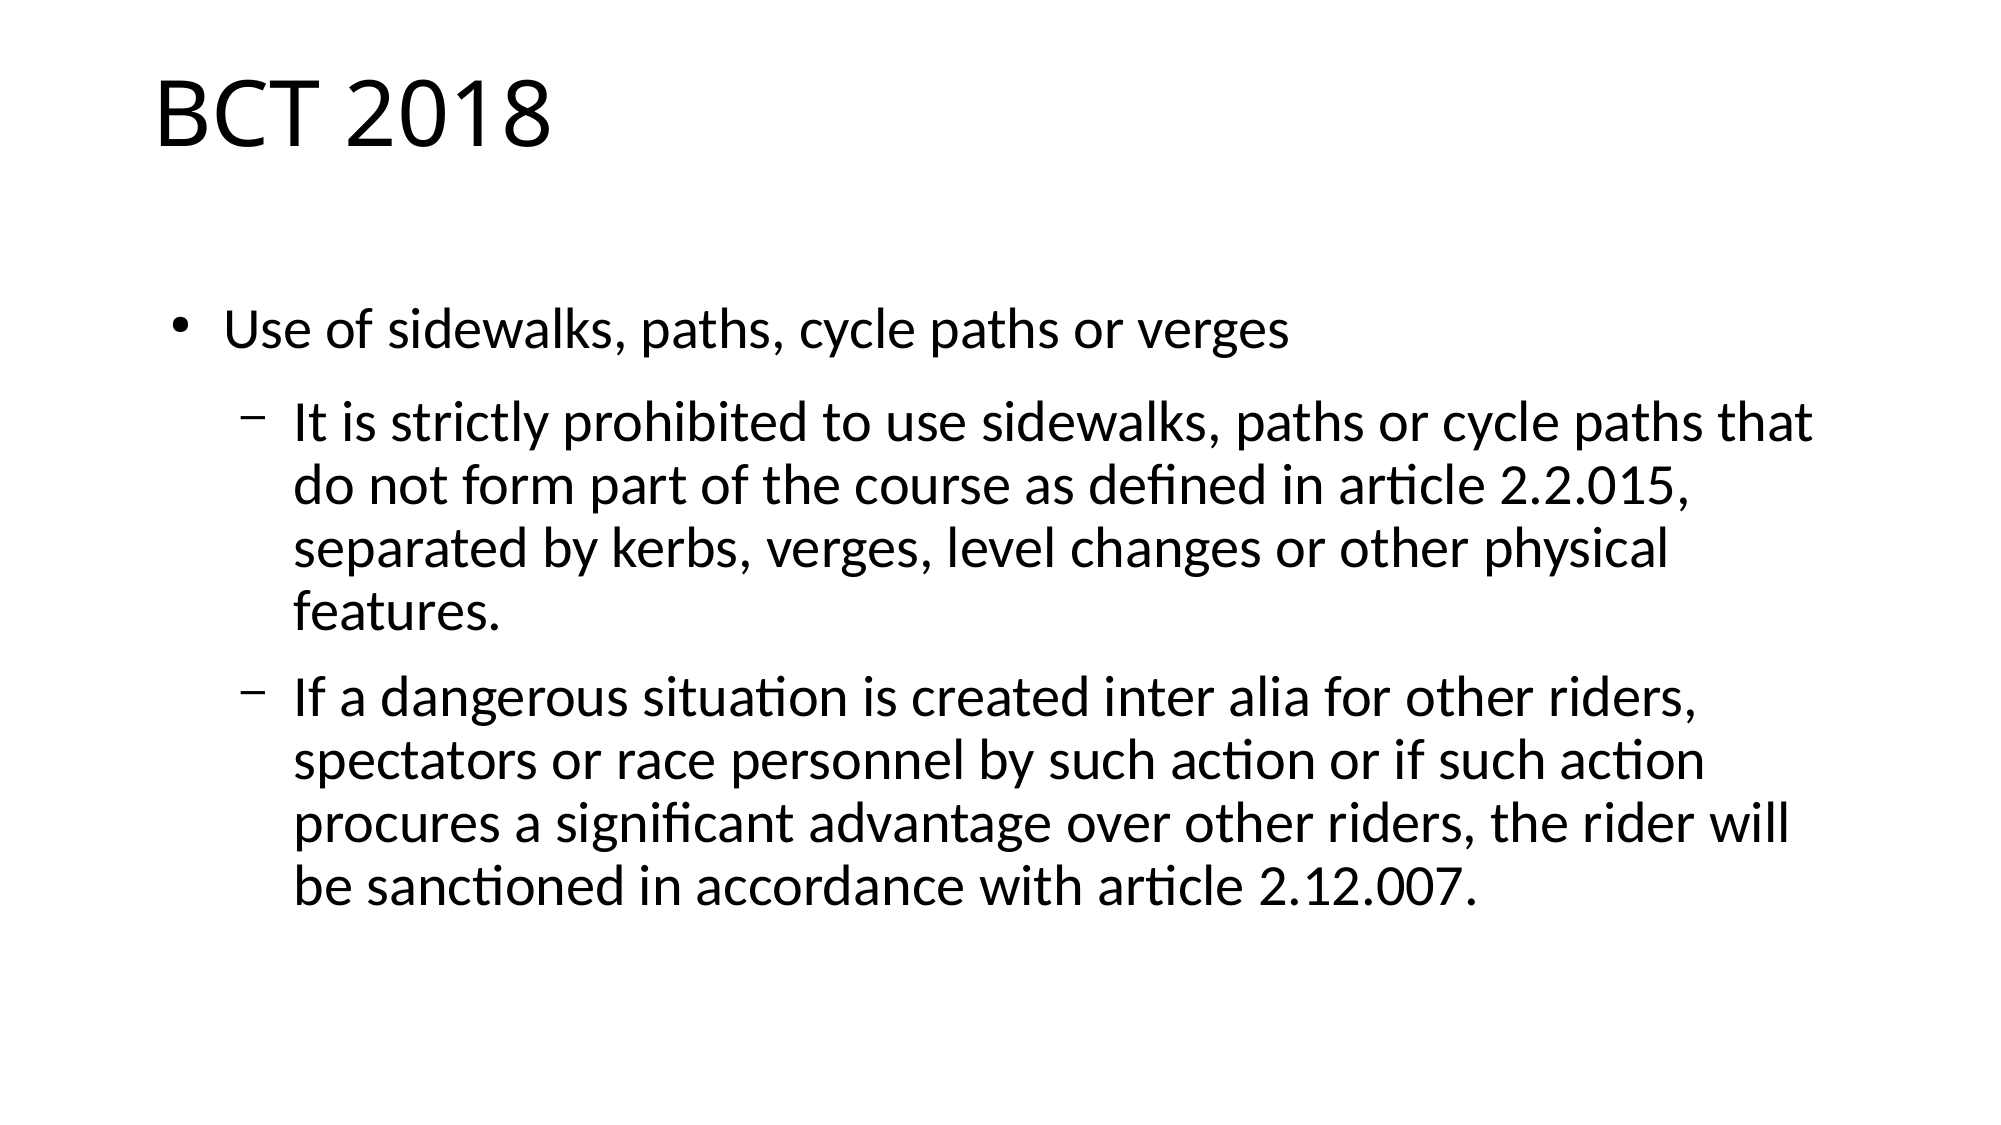

# BCT 2018
Use of sidewalks, paths, cycle paths or verges
It is strictly prohibited to use sidewalks, paths or cycle paths that do not form part of the course as defined in article 2.2.015, separated by kerbs, verges, level changes or other physical features.
If a dangerous situation is created inter alia for other riders, spectators or race personnel by such action or if such action procures a significant advantage over other riders, the rider will be sanctioned in accordance with article 2.12.007.